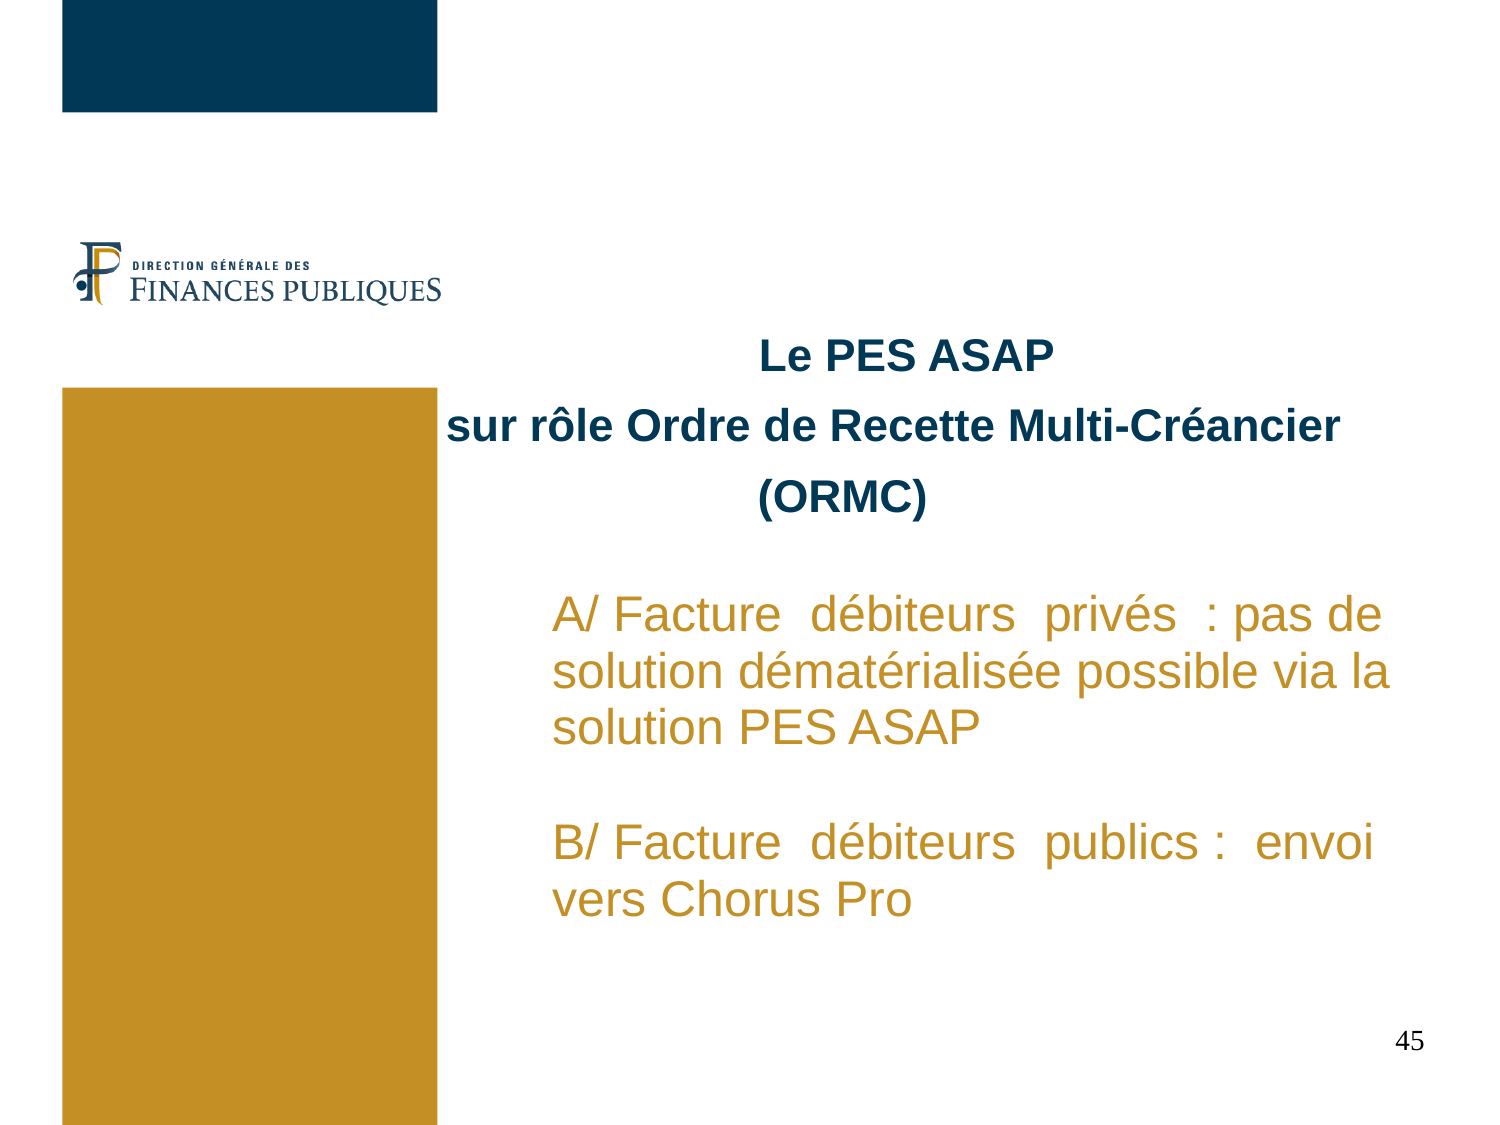

Le PES ASAP
 sur rôle Ordre de Recette Multi-Créancier
(ORMC)
# A/ Facture débiteurs privés  : pas de solution dématérialisée possible via la solution PES ASAP B/ Facture débiteurs publics : envoi vers Chorus Pro
45